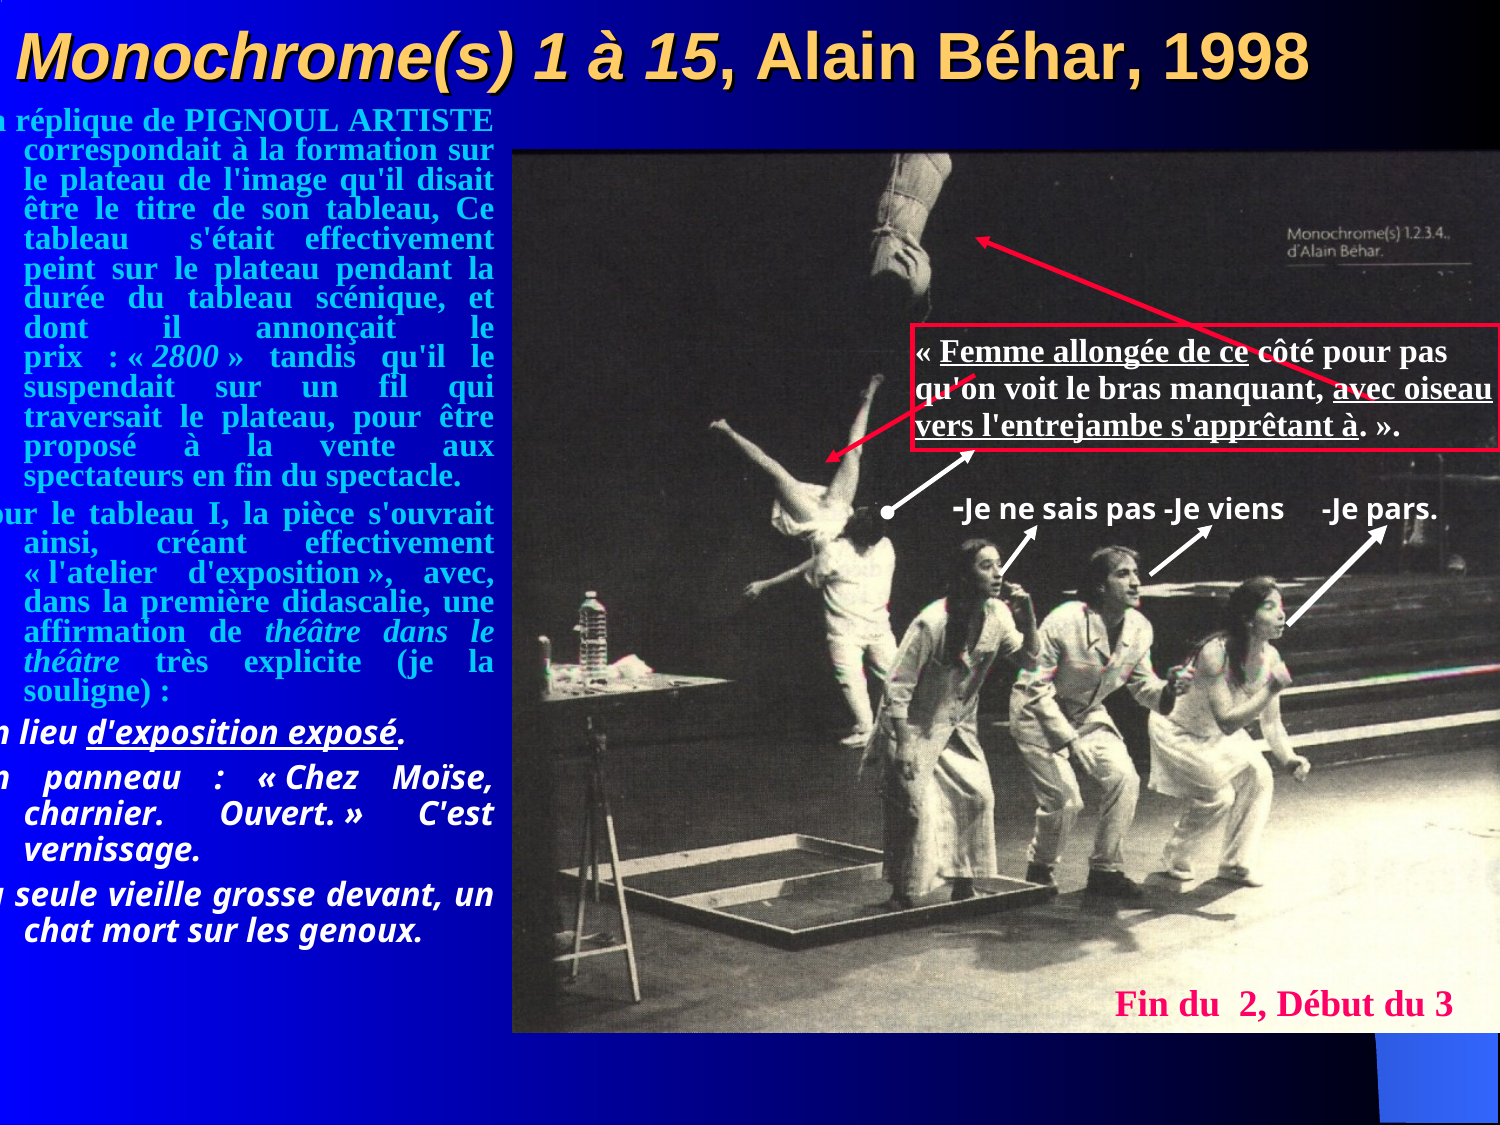

# Monochrome(s) 1 à 15, Alain Béhar, 1998
La réplique de PIGNOUL ARTISTE correspondait à la formation sur le plateau de l'image qu'il disait être le titre de son tableau, Ce tableau s'était effectivement peint sur le plateau pendant la durée du tableau scénique, et dont il annonçait le prix : « 2800 » tandis qu'il le suspendait sur un fil qui traversait le plateau, pour être proposé à la vente aux spectateurs en fin du spectacle.
Pour le tableau I, la pièce s'ouvrait ainsi, créant effectivement « l'atelier d'exposition », avec, dans la première didascalie, une affirmation de théâtre dans le théâtre très explicite (je la souligne) :
Un lieu d'exposition exposé.
Un panneau : « Chez Moïse, charnier. Ouvert. » C'est vernissage.
La seule vieille grosse devant, un chat mort sur les genoux.
« Femme allongée de ce côté pour pas qu'on voit le bras manquant, avec oiseau vers l'entrejambe s'apprêtant à. ».
-Je ne sais pas -Je viens -Je pars.
Fin du 2, Début du 3